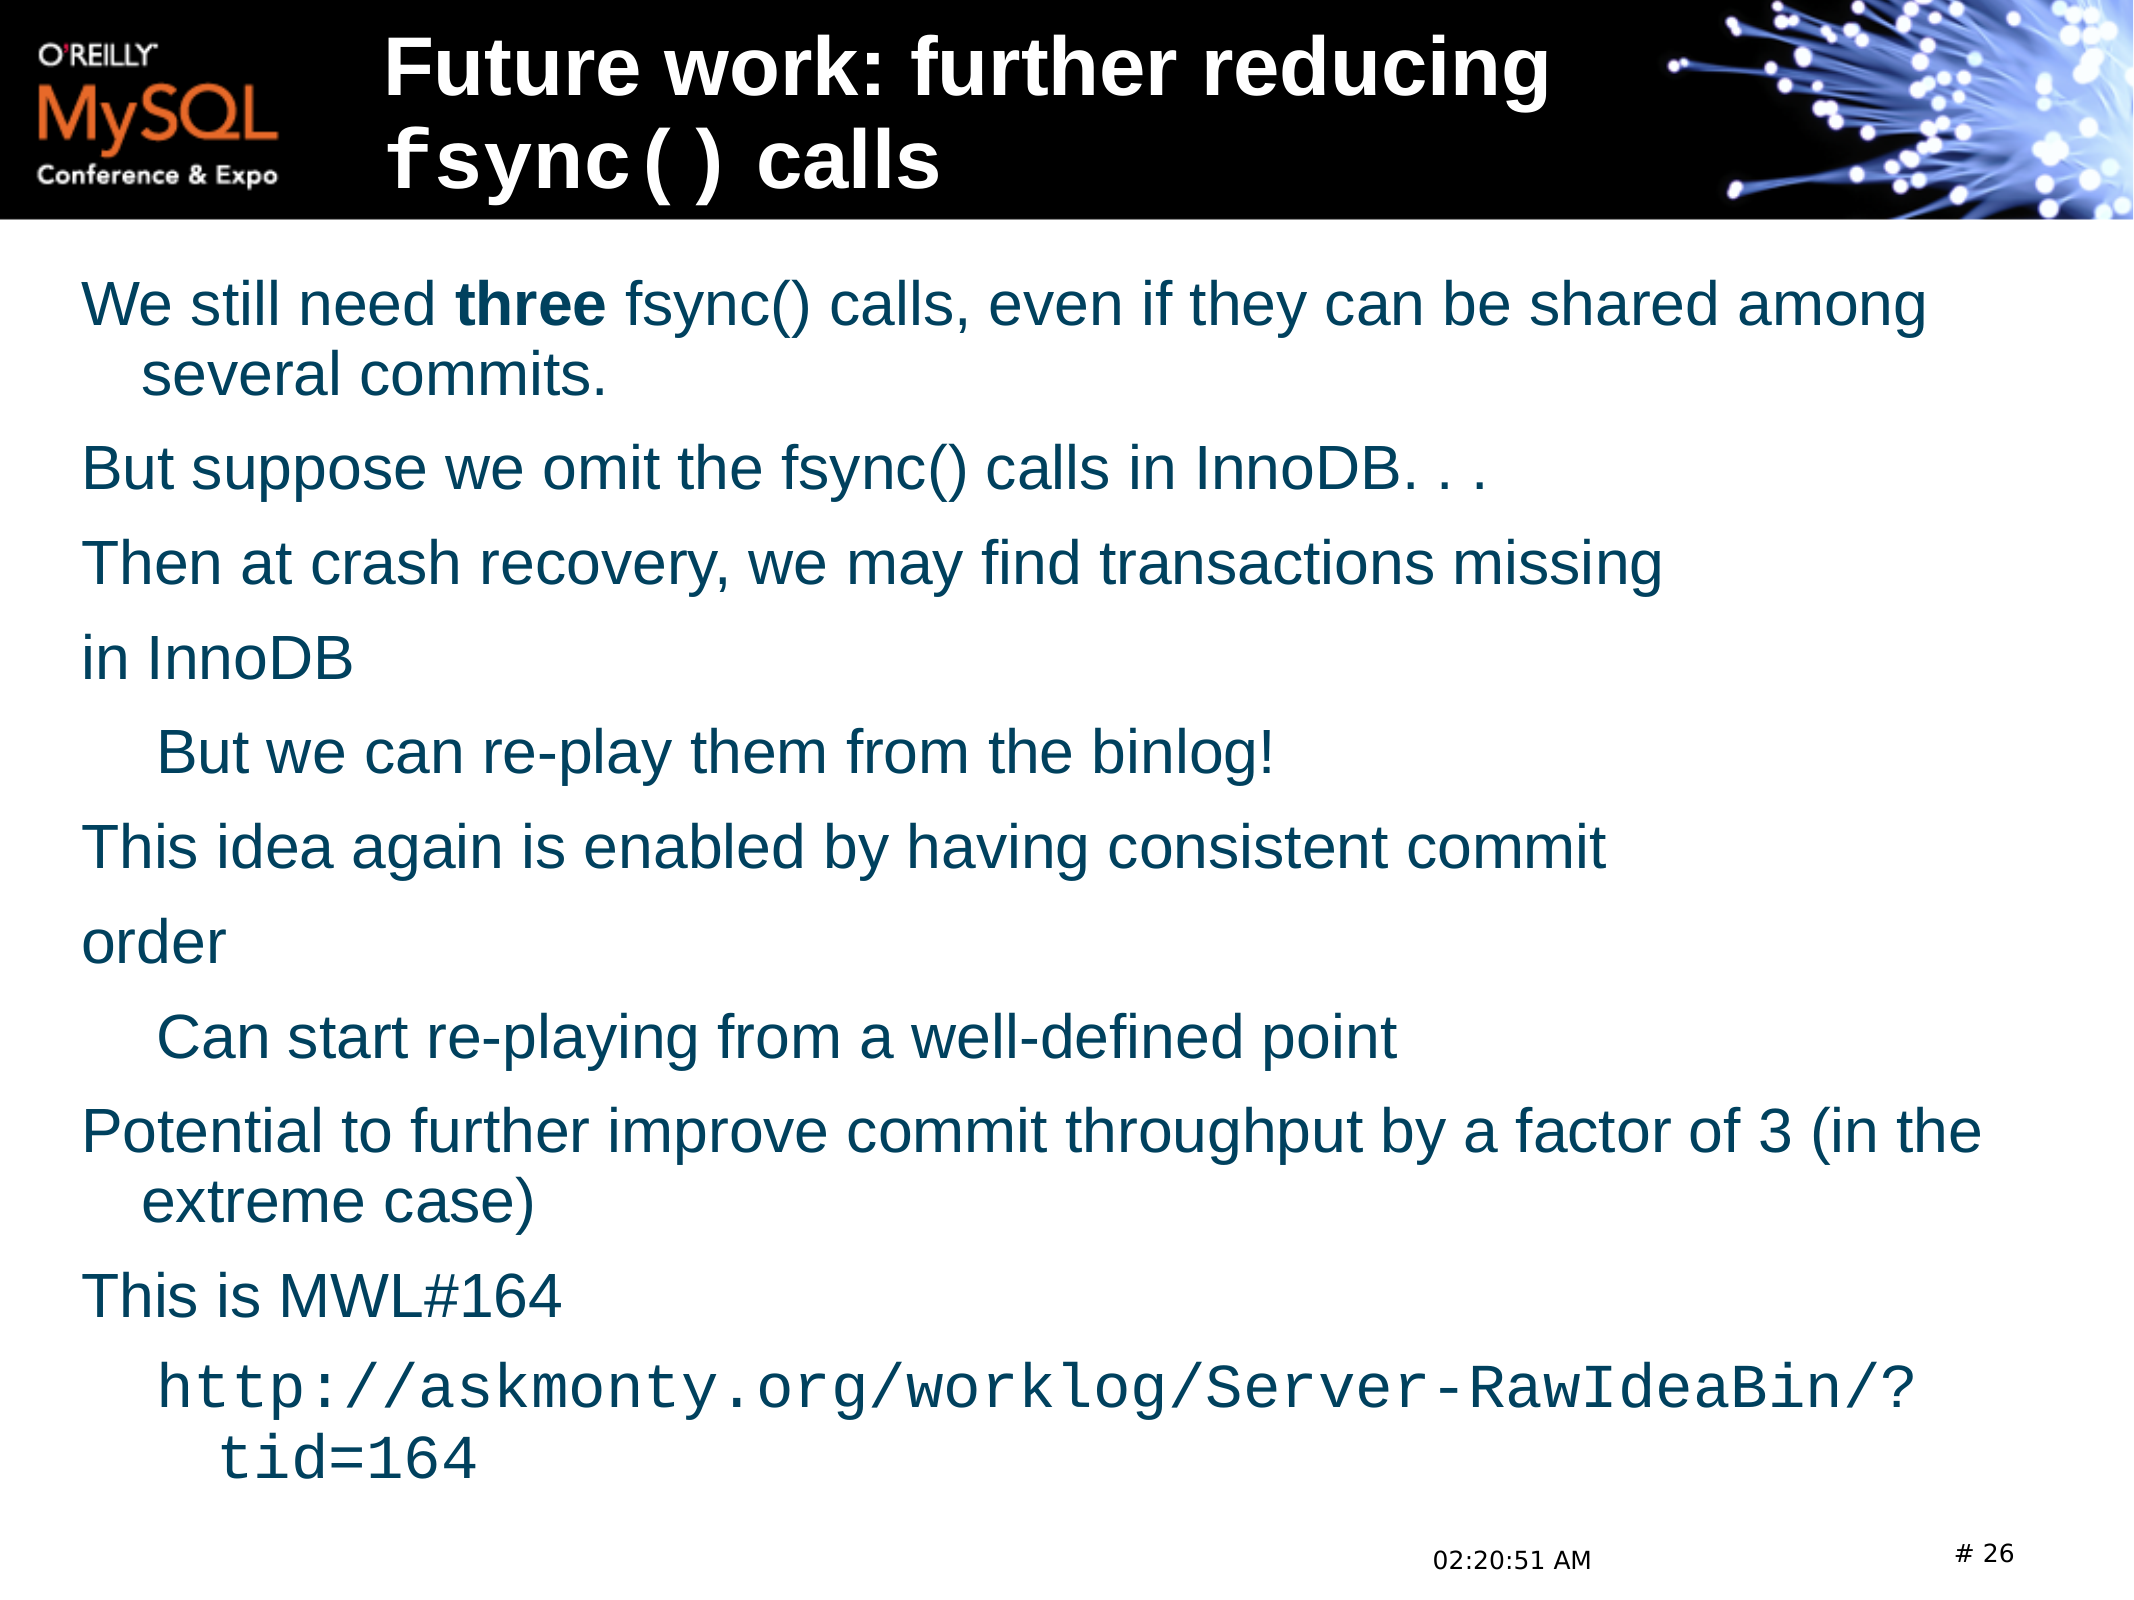

# Future work: further reducing fsync() calls
We still need three fsync() calls, even if they can be shared among several commits.
But suppose we omit the fsync() calls in InnoDB. . .
Then at crash recovery, we may find transactions missing
in InnoDB
But we can re-play them from the binlog!
This idea again is enabled by having consistent commit
order
Can start re-playing from a well-defined point
Potential to further improve commit throughput by a factor of 3 (in the extreme case)
This is MWL#164
http://askmonty.org/worklog/Server-RawIdeaBin/?tid=164